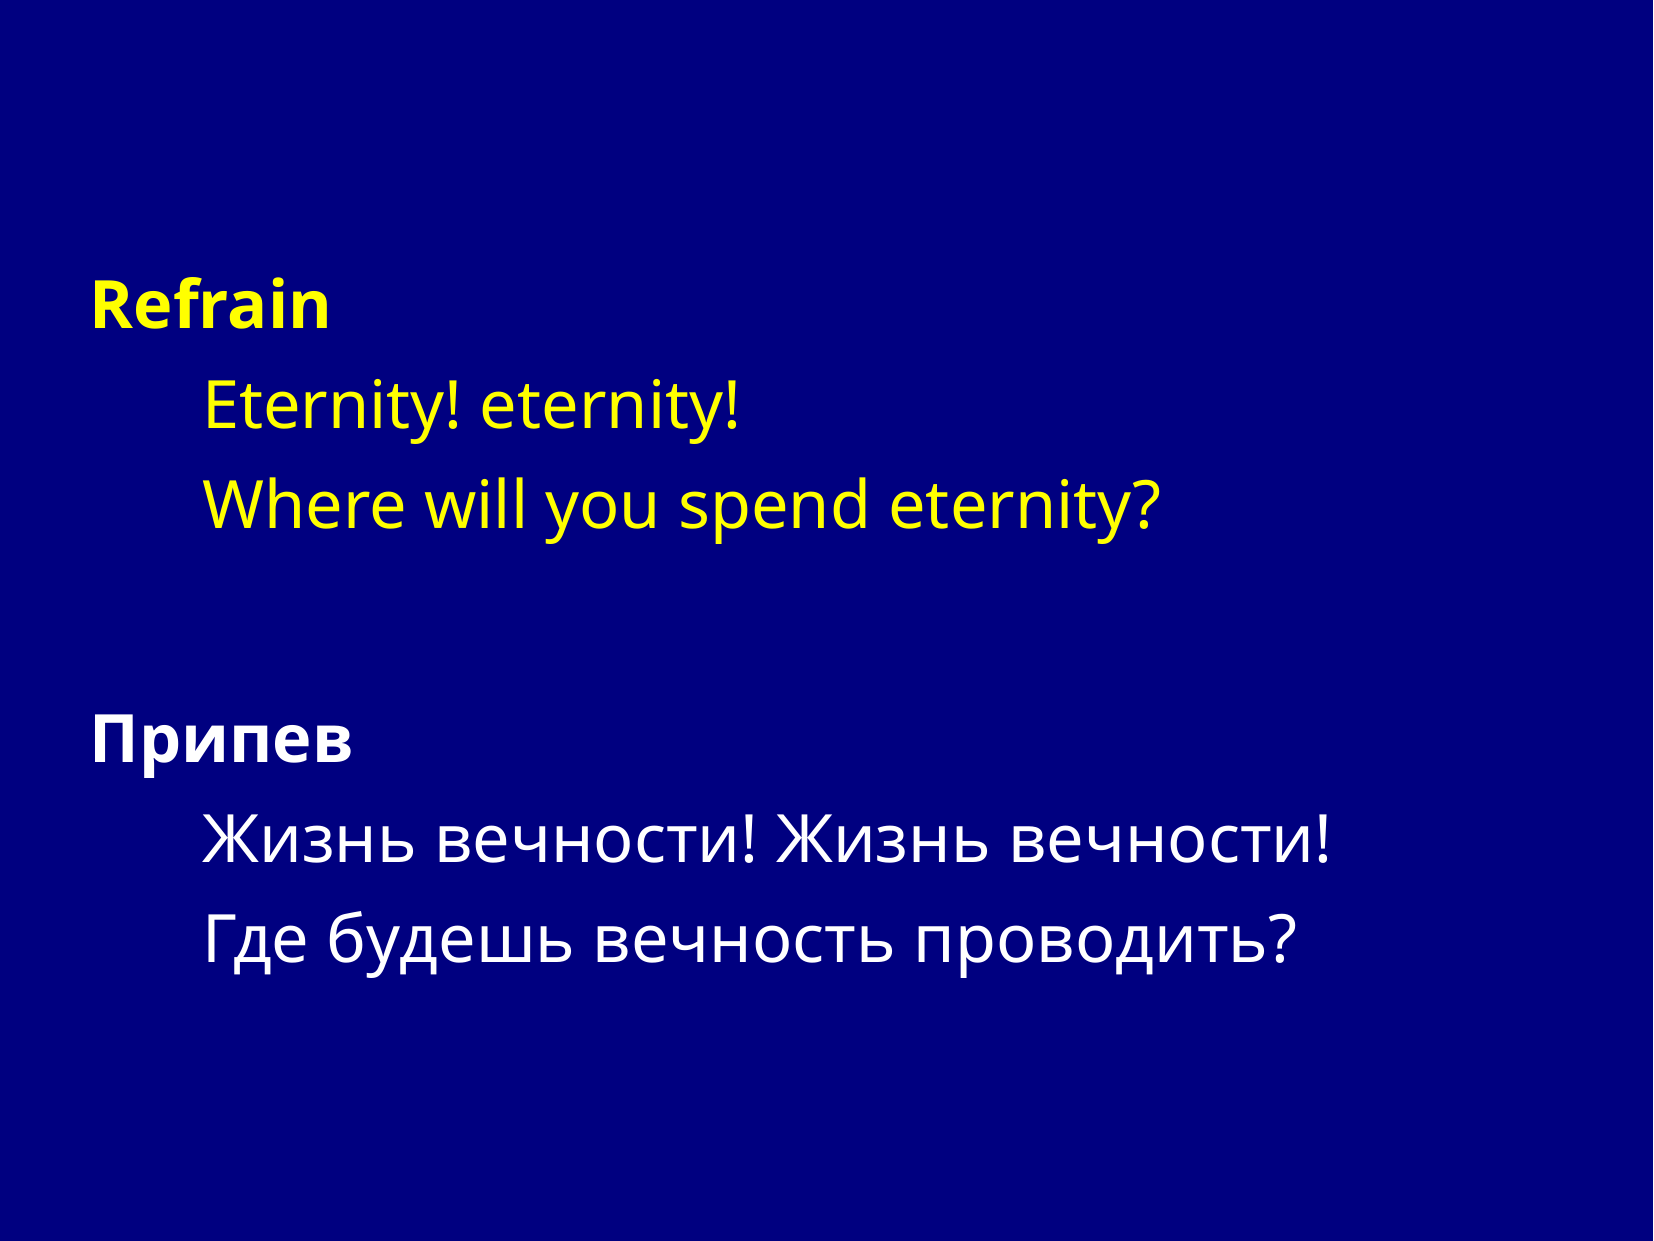

Refrain
	Eternity! eternity!
	Where will you spend eternity?
Припев
	Жизнь вечности! Жизнь вечности!
	Где будешь вечность проводить?